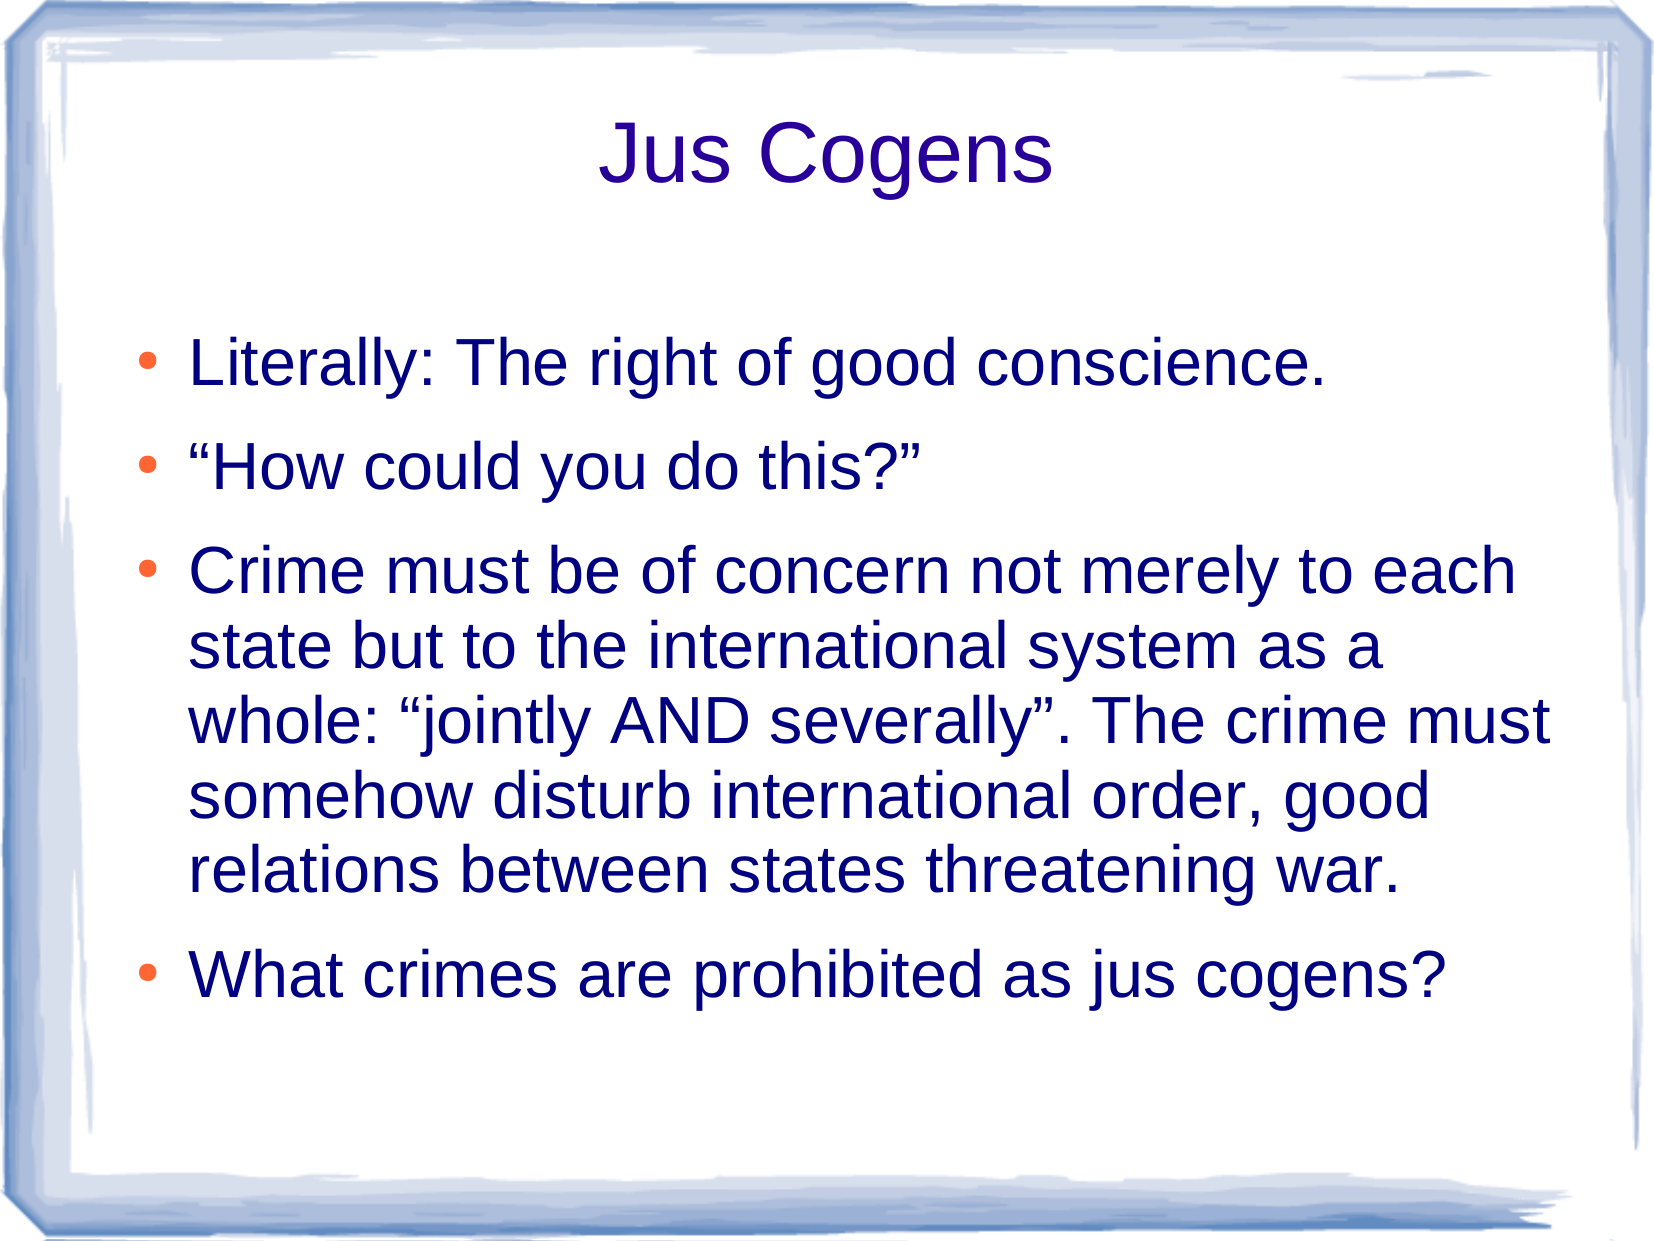

# Jus Cogens
Literally: The right of good conscience.
“How could you do this?”
Crime must be of concern not merely to each state but to the international system as a whole: “jointly AND severally”. The crime must somehow disturb international order, good relations between states threatening war.
What crimes are prohibited as jus cogens?